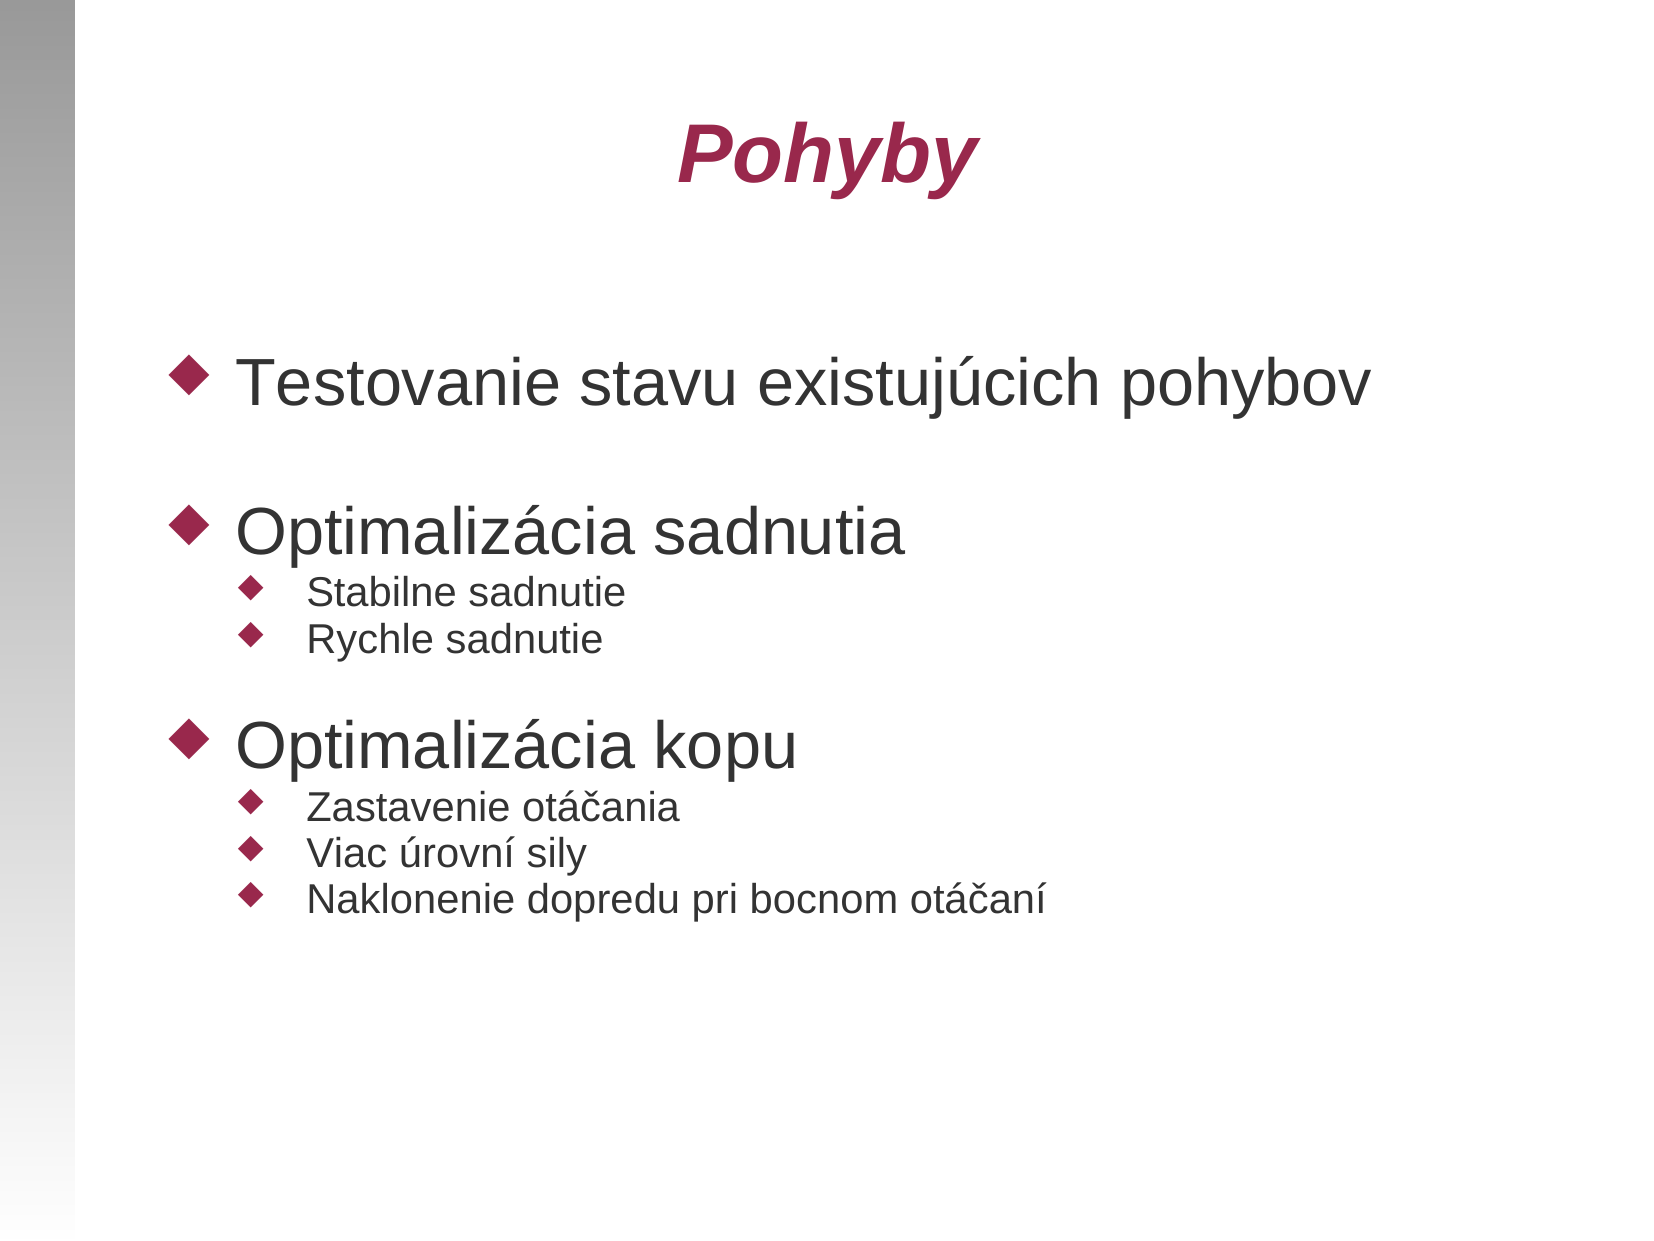

# Pohyby
Testovanie stavu existujúcich pohybov
Optimalizácia sadnutia
Stabilne sadnutie
Rychle sadnutie
Optimalizácia kopu
Zastavenie otáčania
Viac úrovní sily
Naklonenie dopredu pri bocnom otáčaní